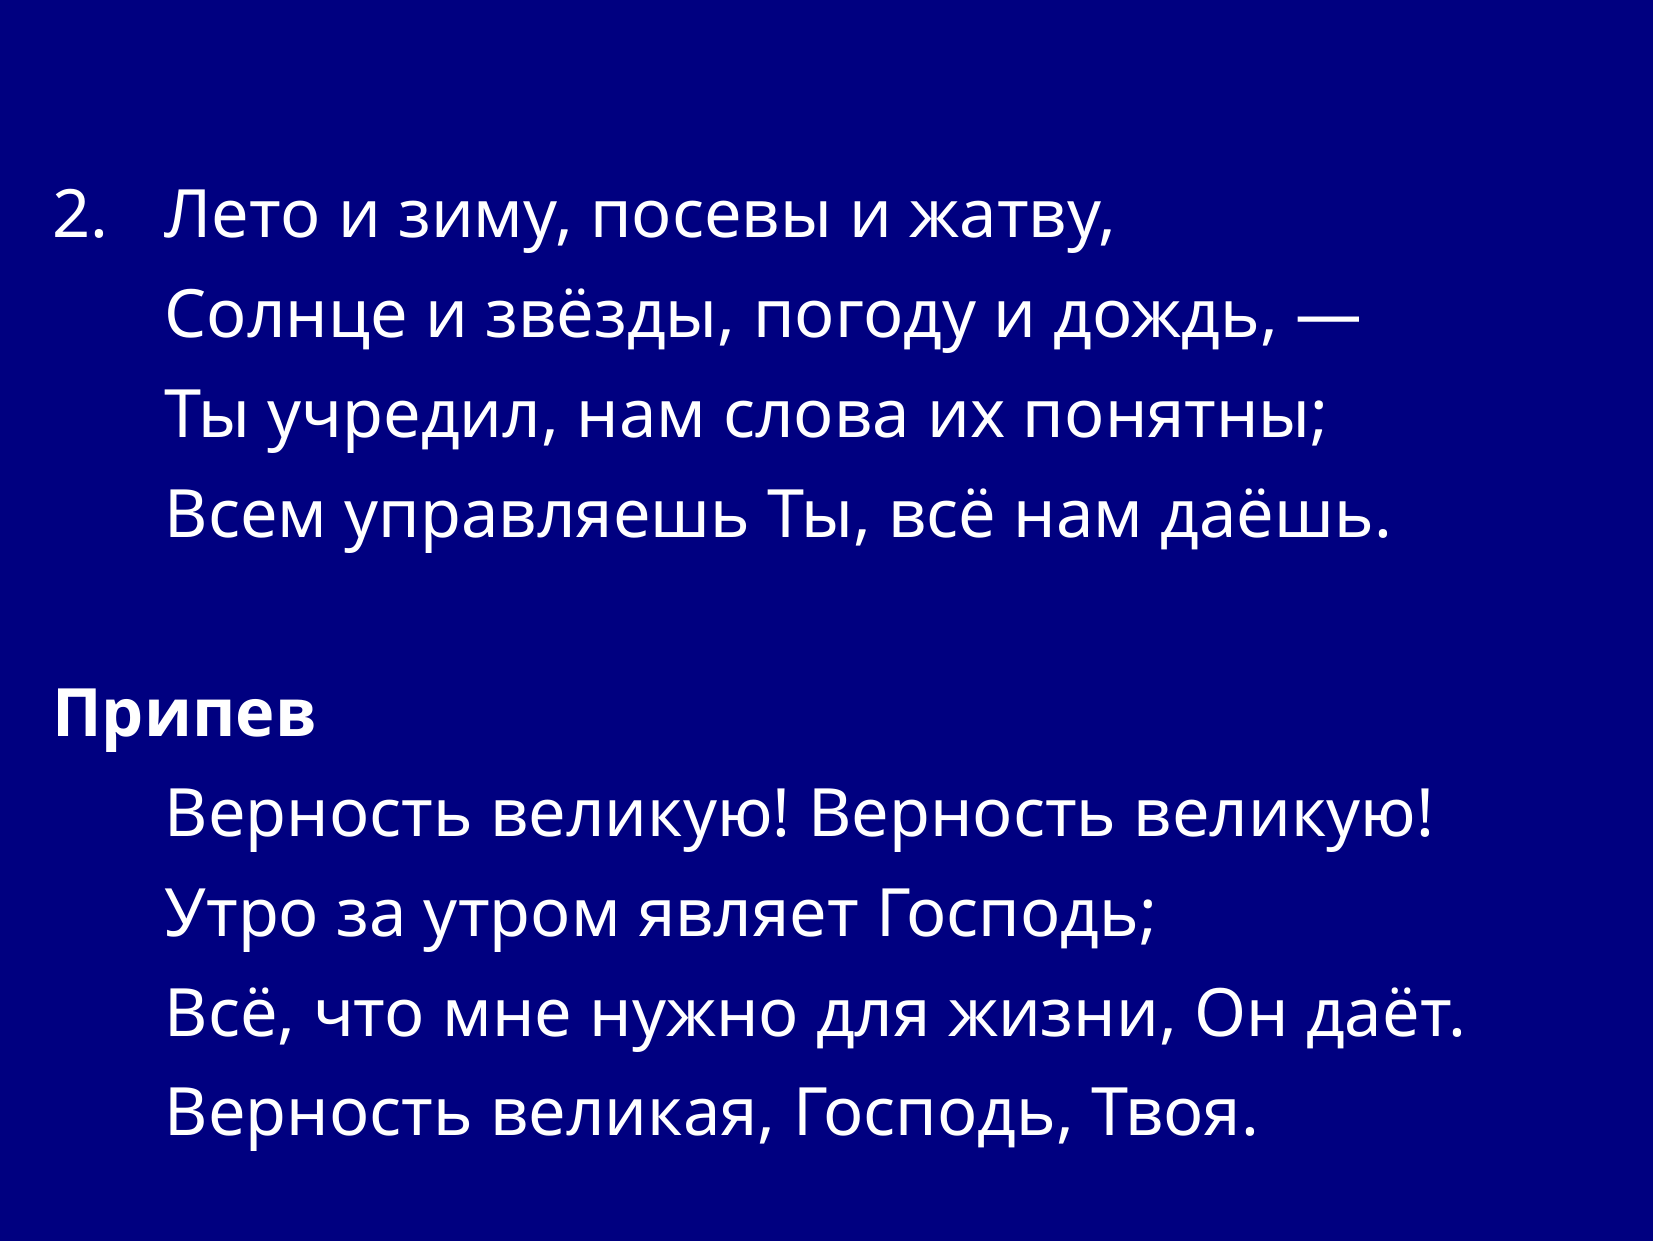

2.	Лето и зиму, посевы и жатву,
	Солнце и звёзды, погоду и дождь, —
	Ты учредил, нам слова их понятны;
	Всем управляешь Ты, всё нам даёшь.
Припев
	Верность великую! Верность великую!
	Утро за утром являет Господь;
	Всё, что мне нужно для жизни, Он даёт.
	Верность великая, Господь, Твоя.